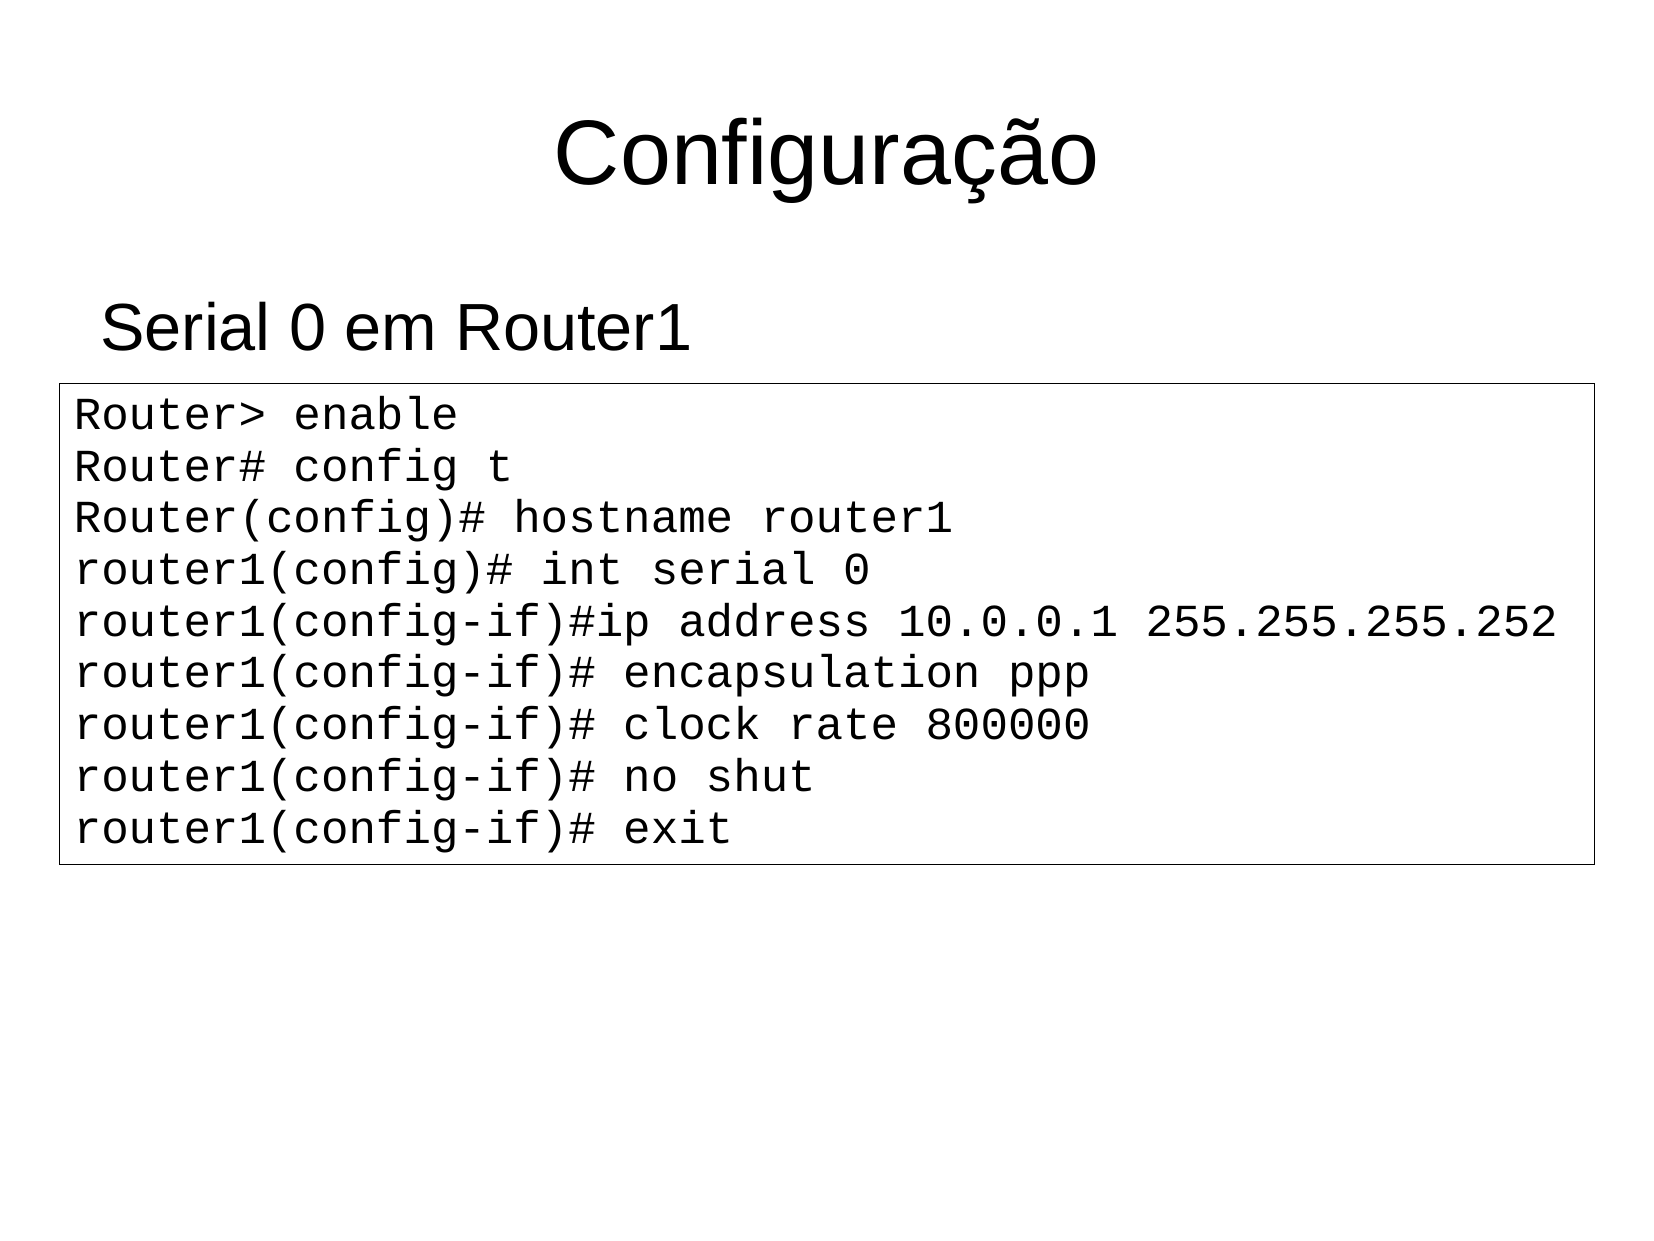

# Configuração
Serial 0 em Router1
Router> enable
Router# config t
Router(config)# hostname router1
router1(config)# int serial 0
router1(config-if)#ip address 10.0.0.1 255.255.255.252
router1(config-if)# encapsulation ppp
router1(config-if)# clock rate 800000
router1(config-if)# no shut
router1(config-if)# exit